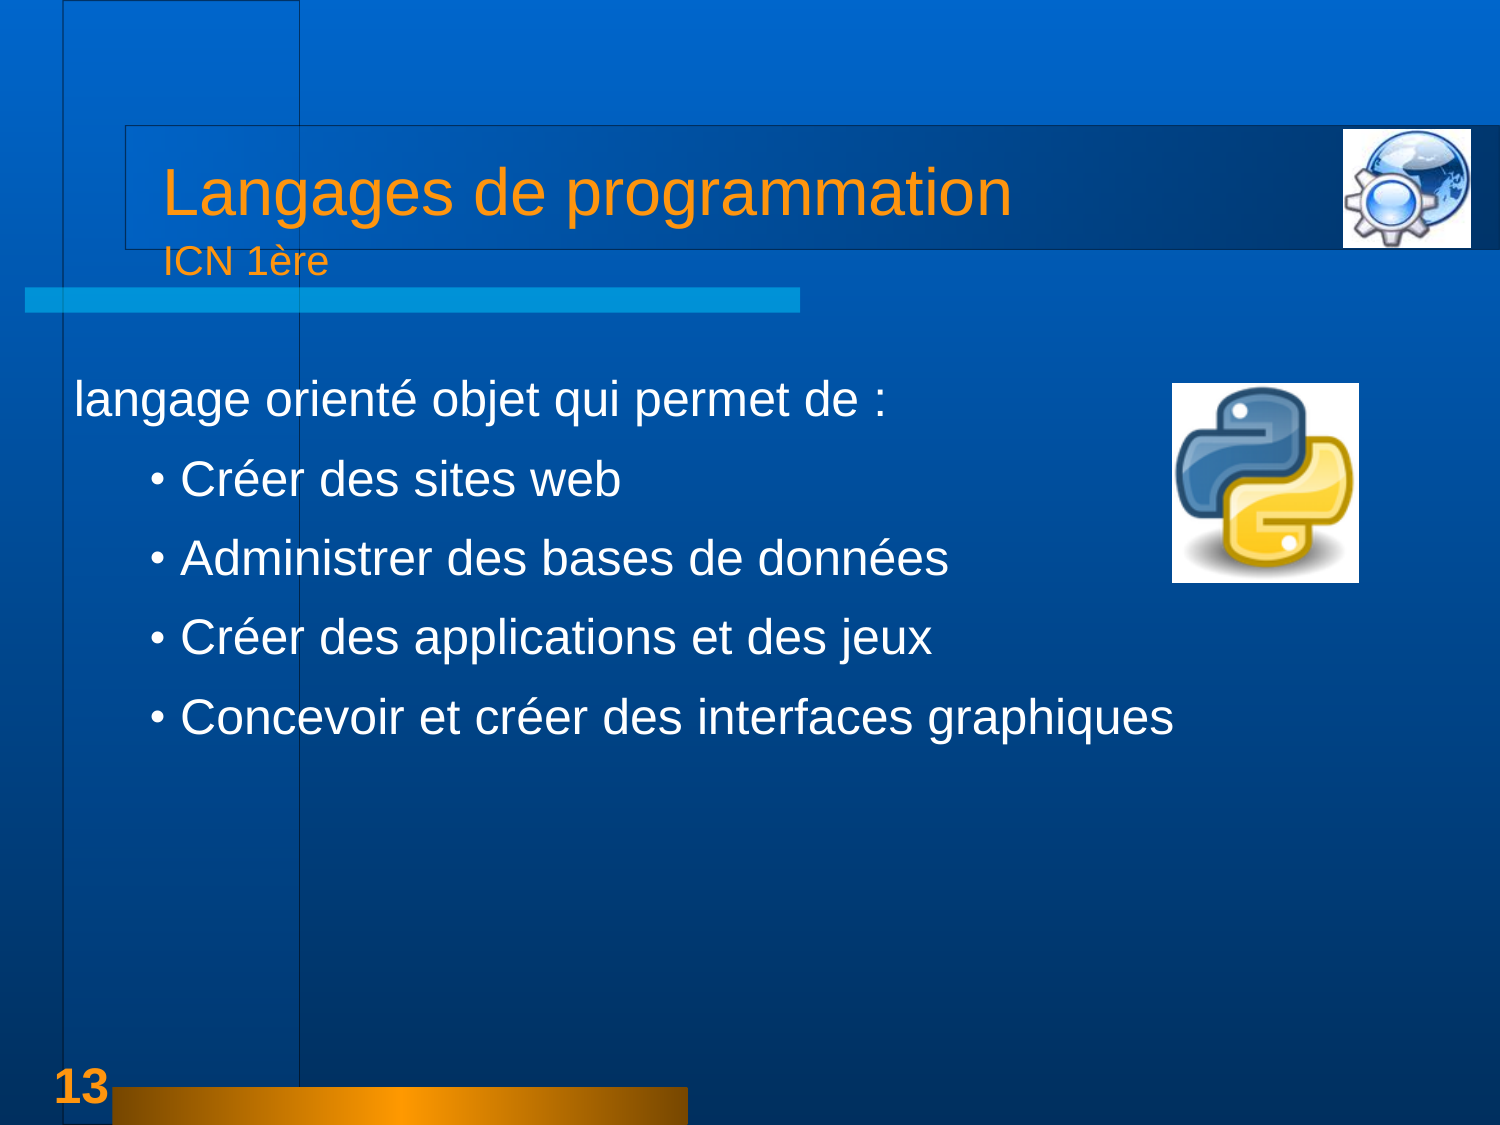

langage orienté objet qui permet de :
 Créer des sites web
 Administrer des bases de données
 Créer des applications et des jeux
 Concevoir et créer des interfaces graphiques